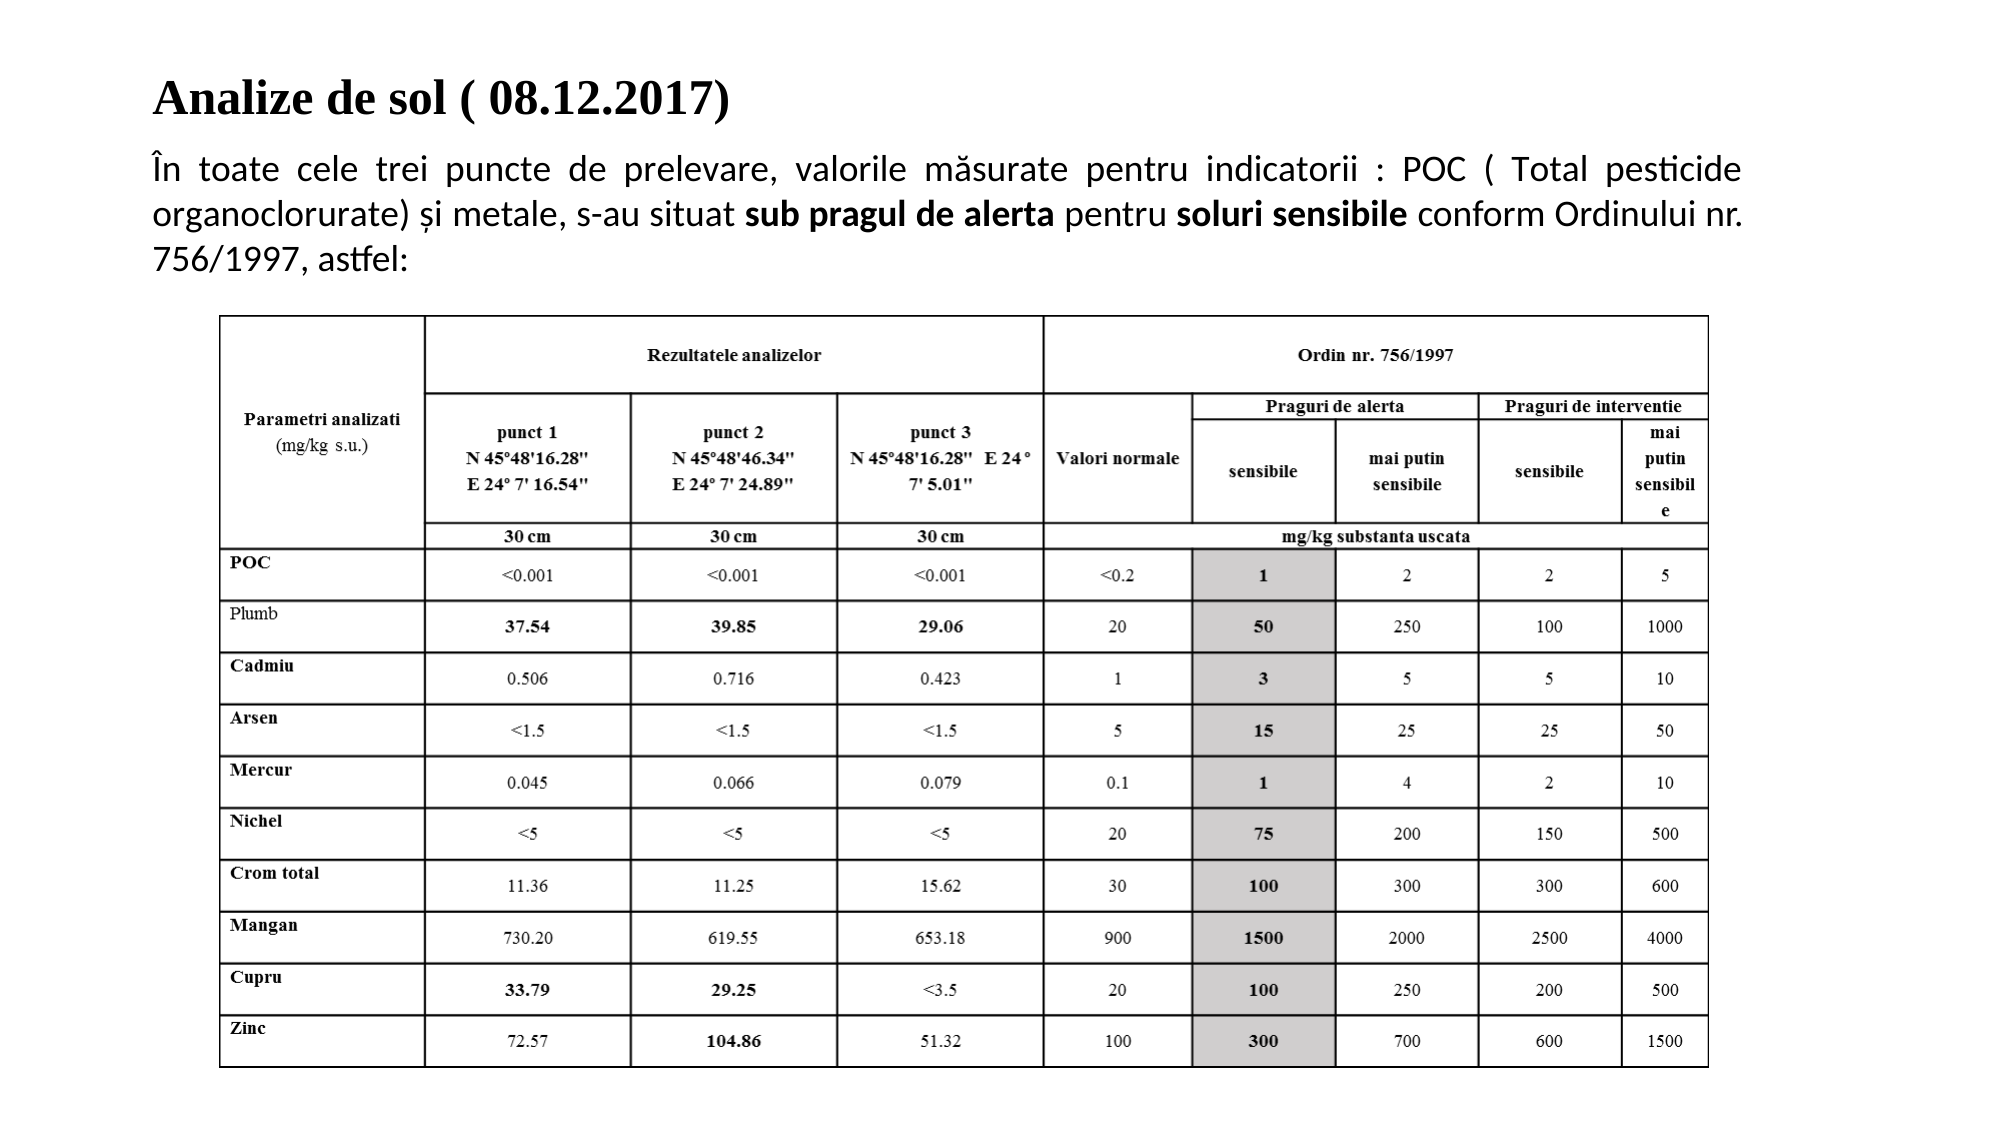

# Analize de sol ( 08.12.2017)
În toate cele trei puncte de prelevare, valorile măsurate pentru indicatorii : POC ( Total pesticide organoclorurate) și metale, s-au situat sub pragul de alerta pentru soluri sensibile conform Ordinului nr. 756/1997, astfel: